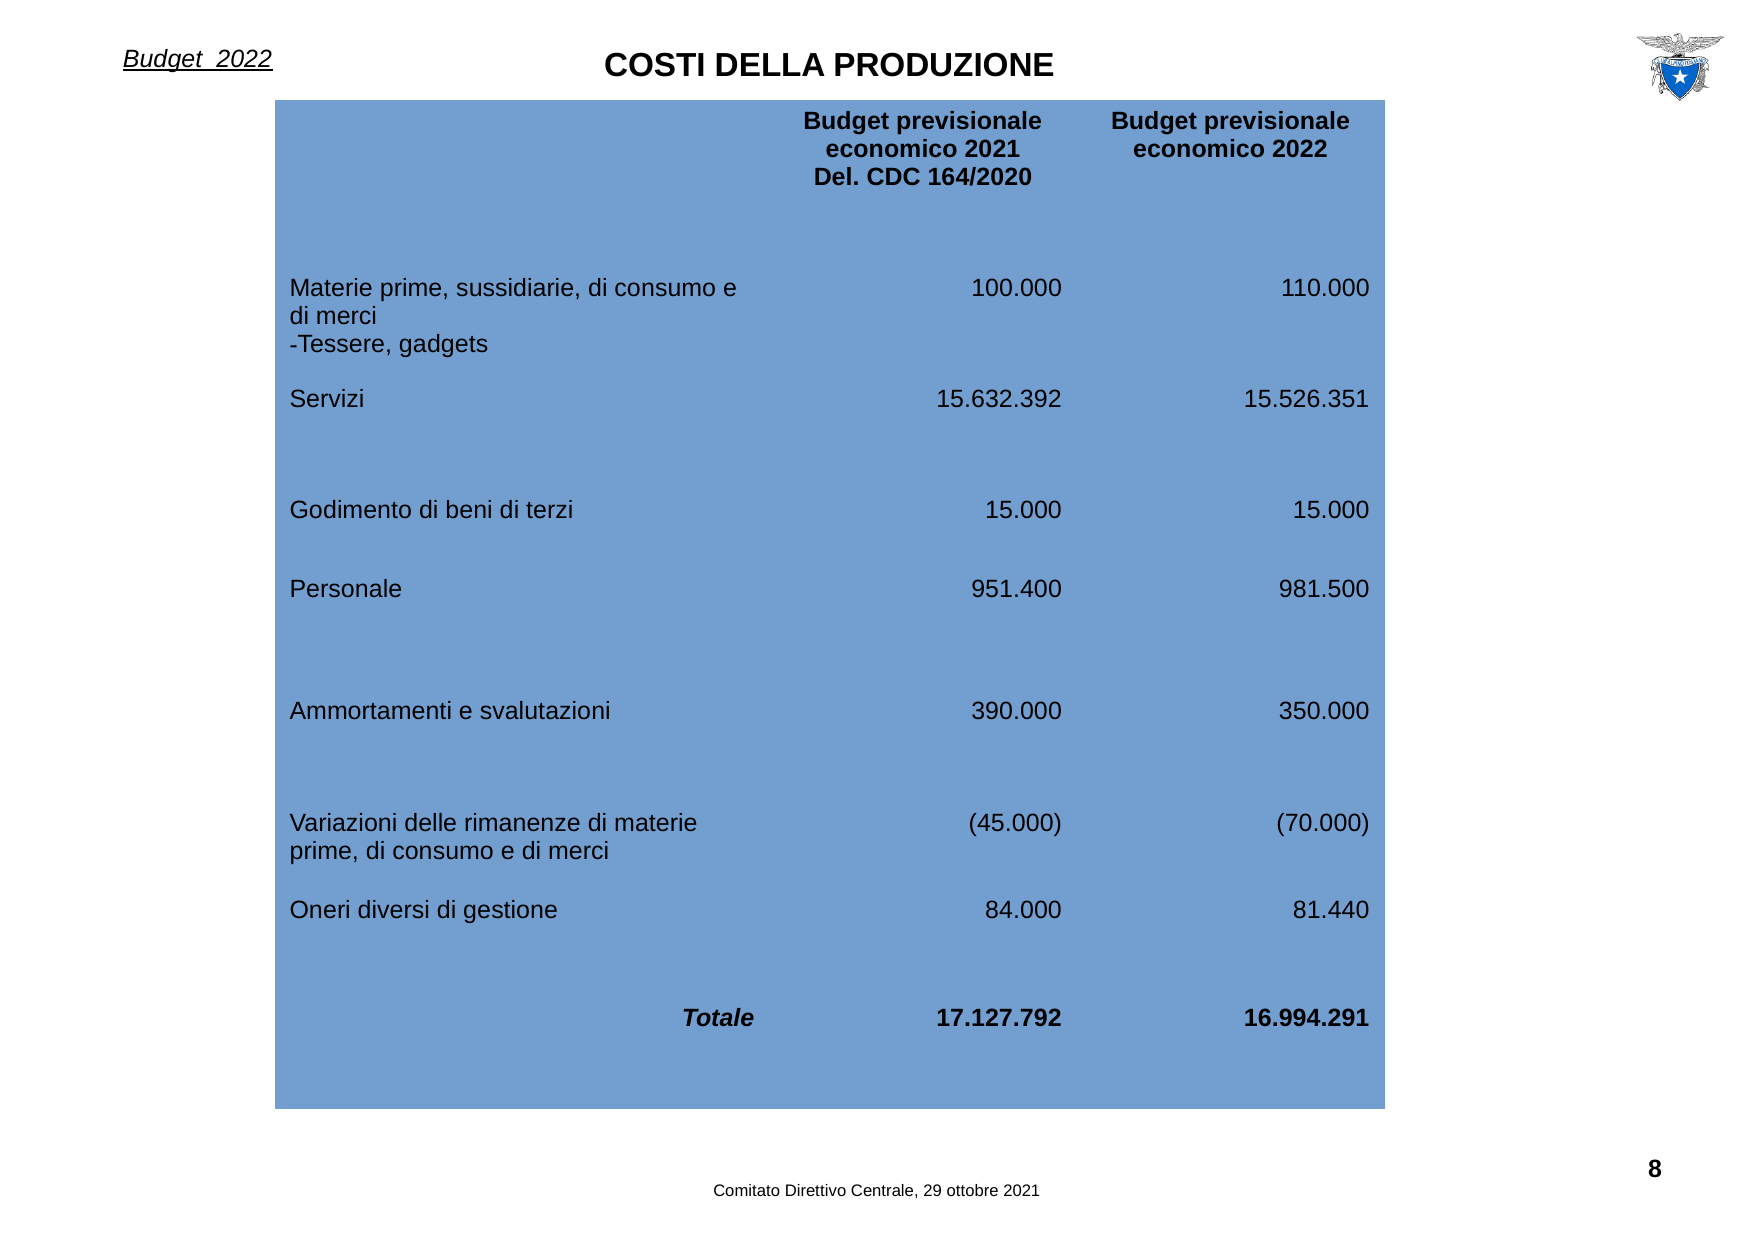

Budget 2022
COSTI DELLA PRODUZIONE
| | Budget previsionale economico 2021 Del. CDC 164/2020 | Budget previsionale economico 2022 |
| --- | --- | --- |
| Materie prime, sussidiarie, di consumo e di merci Tessere, gadgets | 100.000 | 110.000 |
| Servizi | 15.632.392 | 15.526.351 |
| Godimento di beni di terzi | 15.000 | 15.000 |
| Personale | 951.400 | 981.500 |
| Ammortamenti e svalutazioni | 390.000 | 350.000 |
| Variazioni delle rimanenze di materie prime, di consumo e di merci | (45.000) | (70.000) |
| Oneri diversi di gestione | 84.000 | 81.440 |
| Totale | 17.127.792 | 16.994.291 |
8
Comitato Direttivo Centrale, 29 ottobre 2021